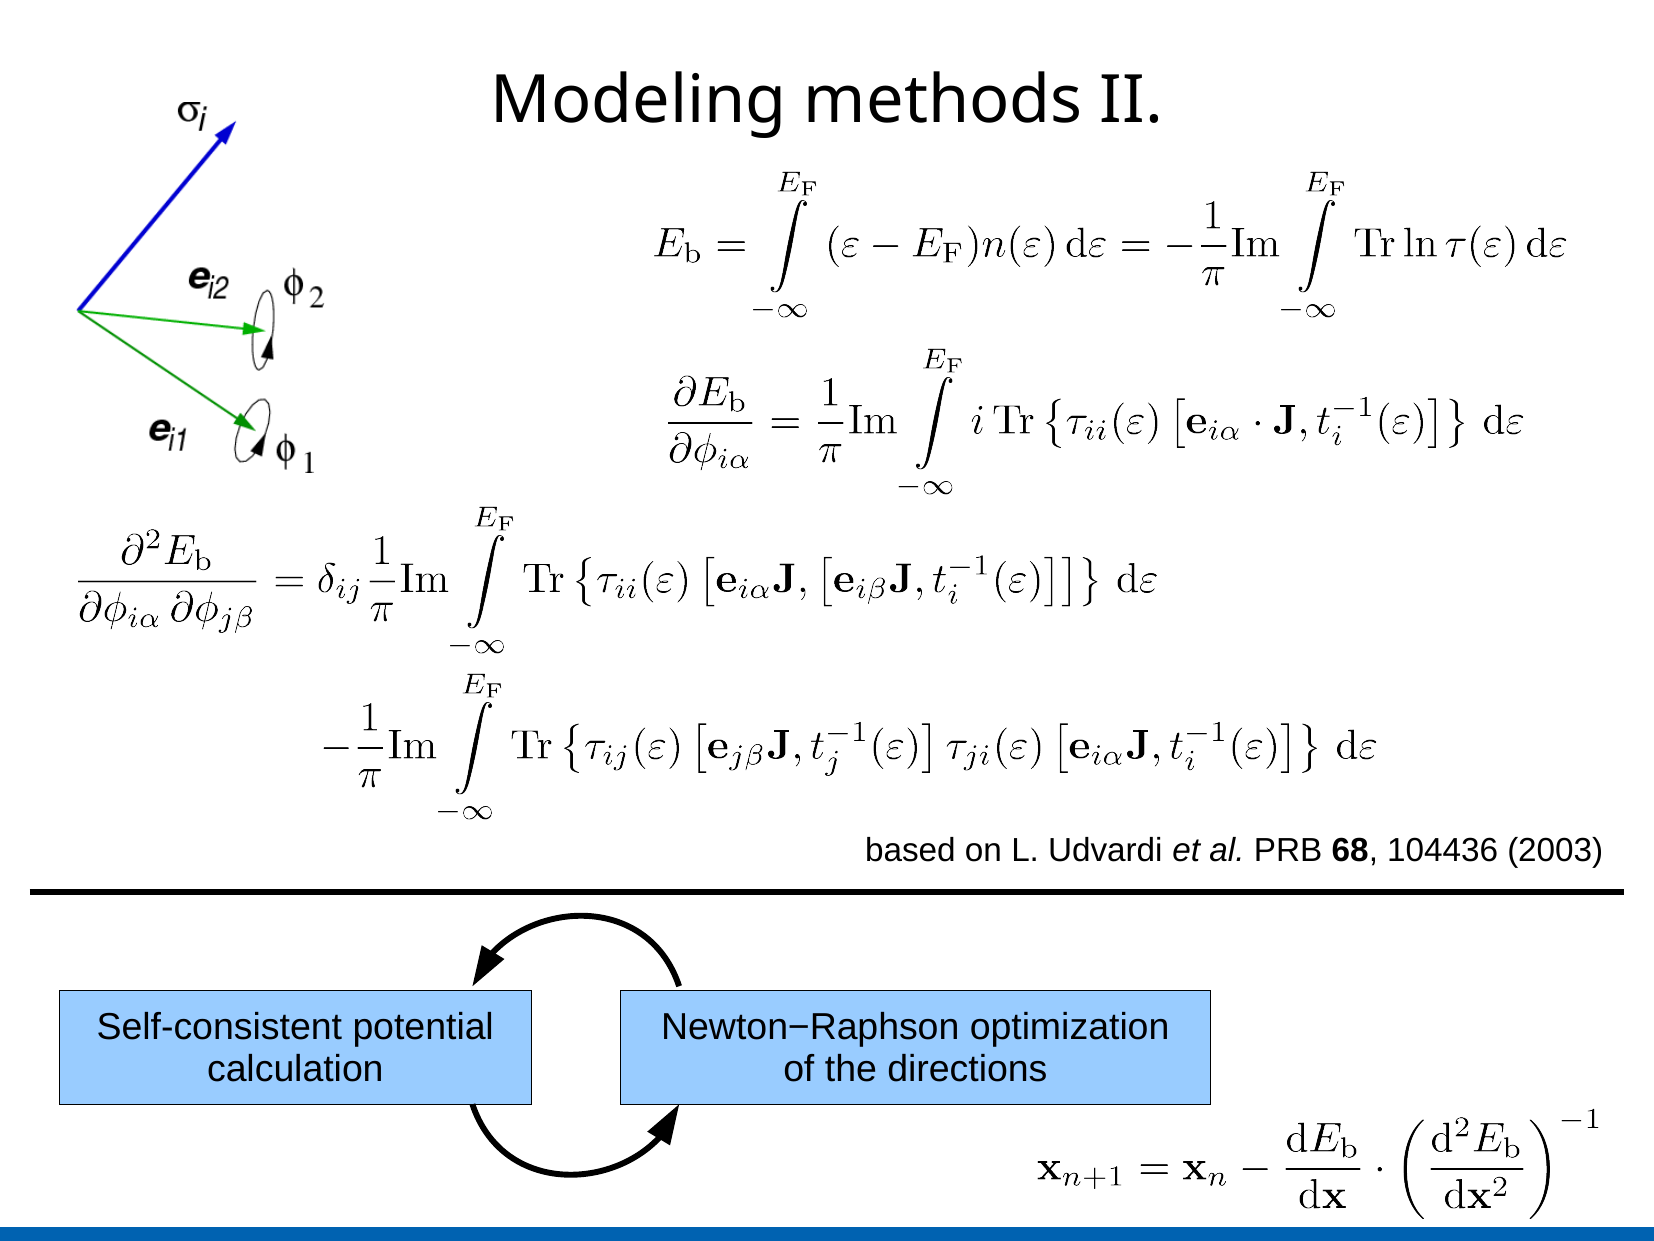

# Modeling methods II.
based on L. Udvardi et al. PRB 68, 104436 (2003)
Self-consistent potential
calculation
Newton−Raphson optimization
of the directions